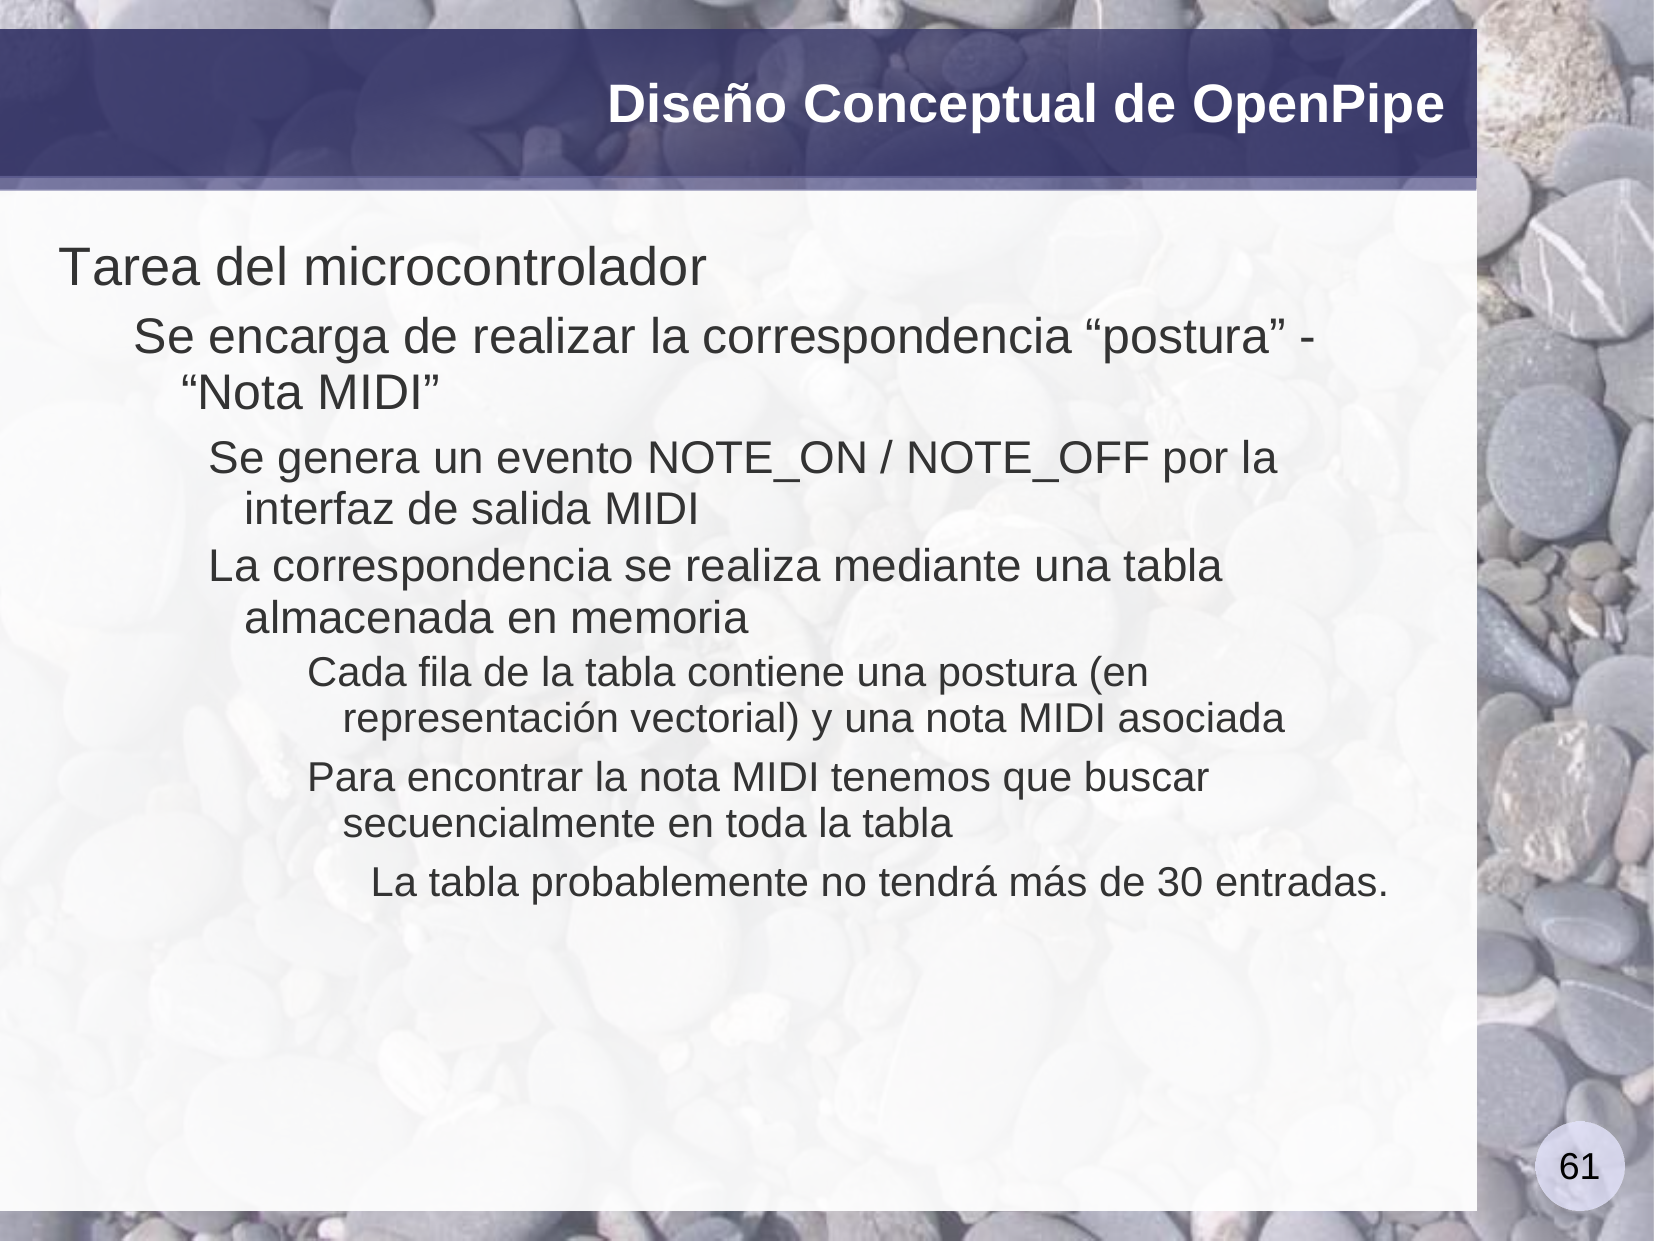

# Diseño Conceptual de OpenPipe
Tarea del microcontrolador
Se encarga de realizar la correspondencia “postura” - “Nota MIDI”
Se genera un evento NOTE_ON / NOTE_OFF por la interfaz de salida MIDI
La correspondencia se realiza mediante una tabla almacenada en memoria
Cada fila de la tabla contiene una postura (en representación vectorial) y una nota MIDI asociada
Para encontrar la nota MIDI tenemos que buscar secuencialmente en toda la tabla
 La tabla probablemente no tendrá más de 30 entradas.